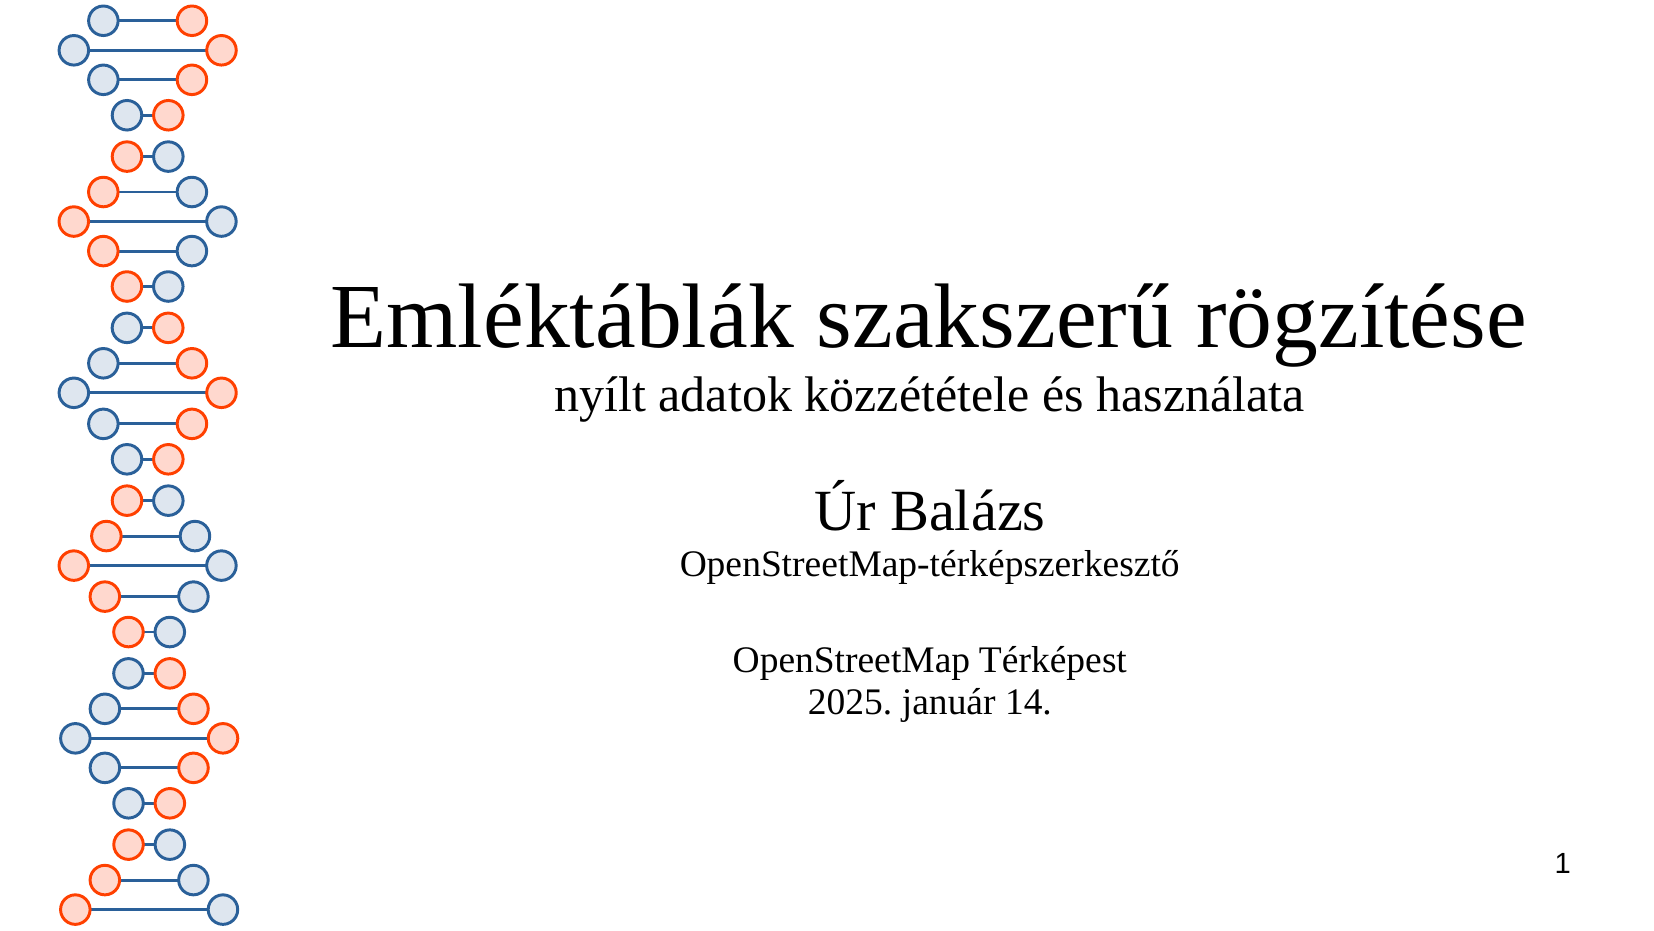

# Emléktáblák szakszerű rögzítése
nyílt adatok közzététele és használata
Úr Balázs
OpenStreetMap-térképszerkesztő
OpenStreetMap Térképest
2025. január 14.
1